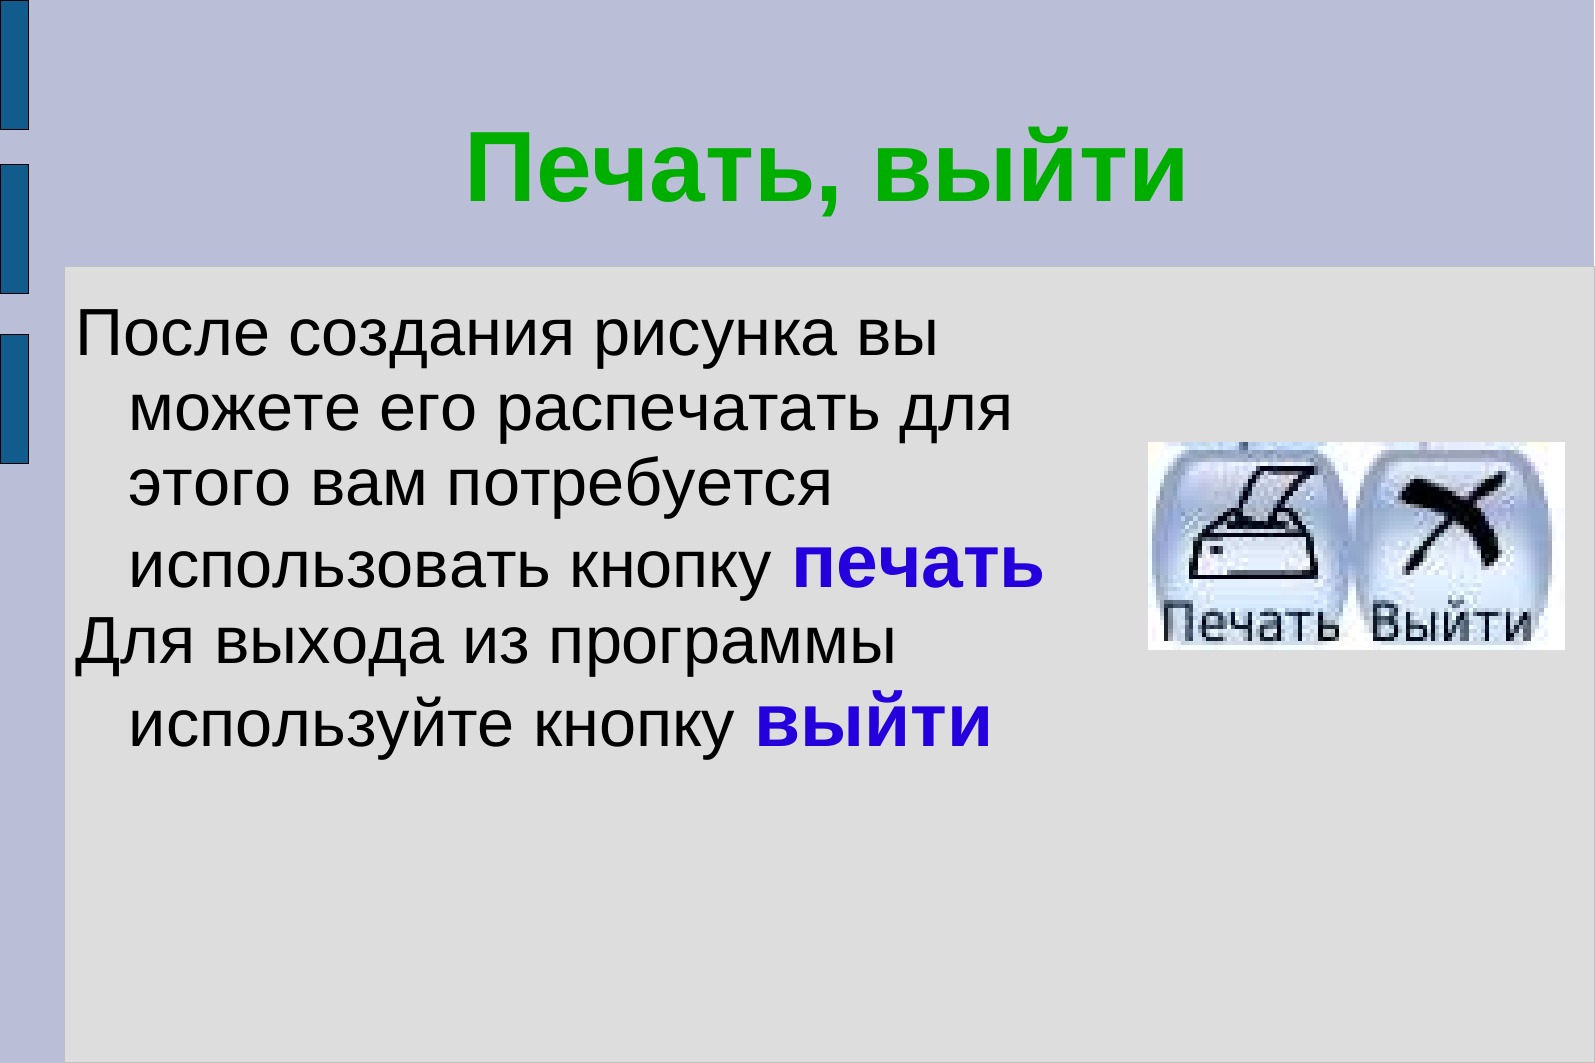

# Печать, выйти
После создания рисунка вы можете его распечатать для этого вам потребуется использовать кнопку печать
Для выхода из программы используйте кнопку выйти